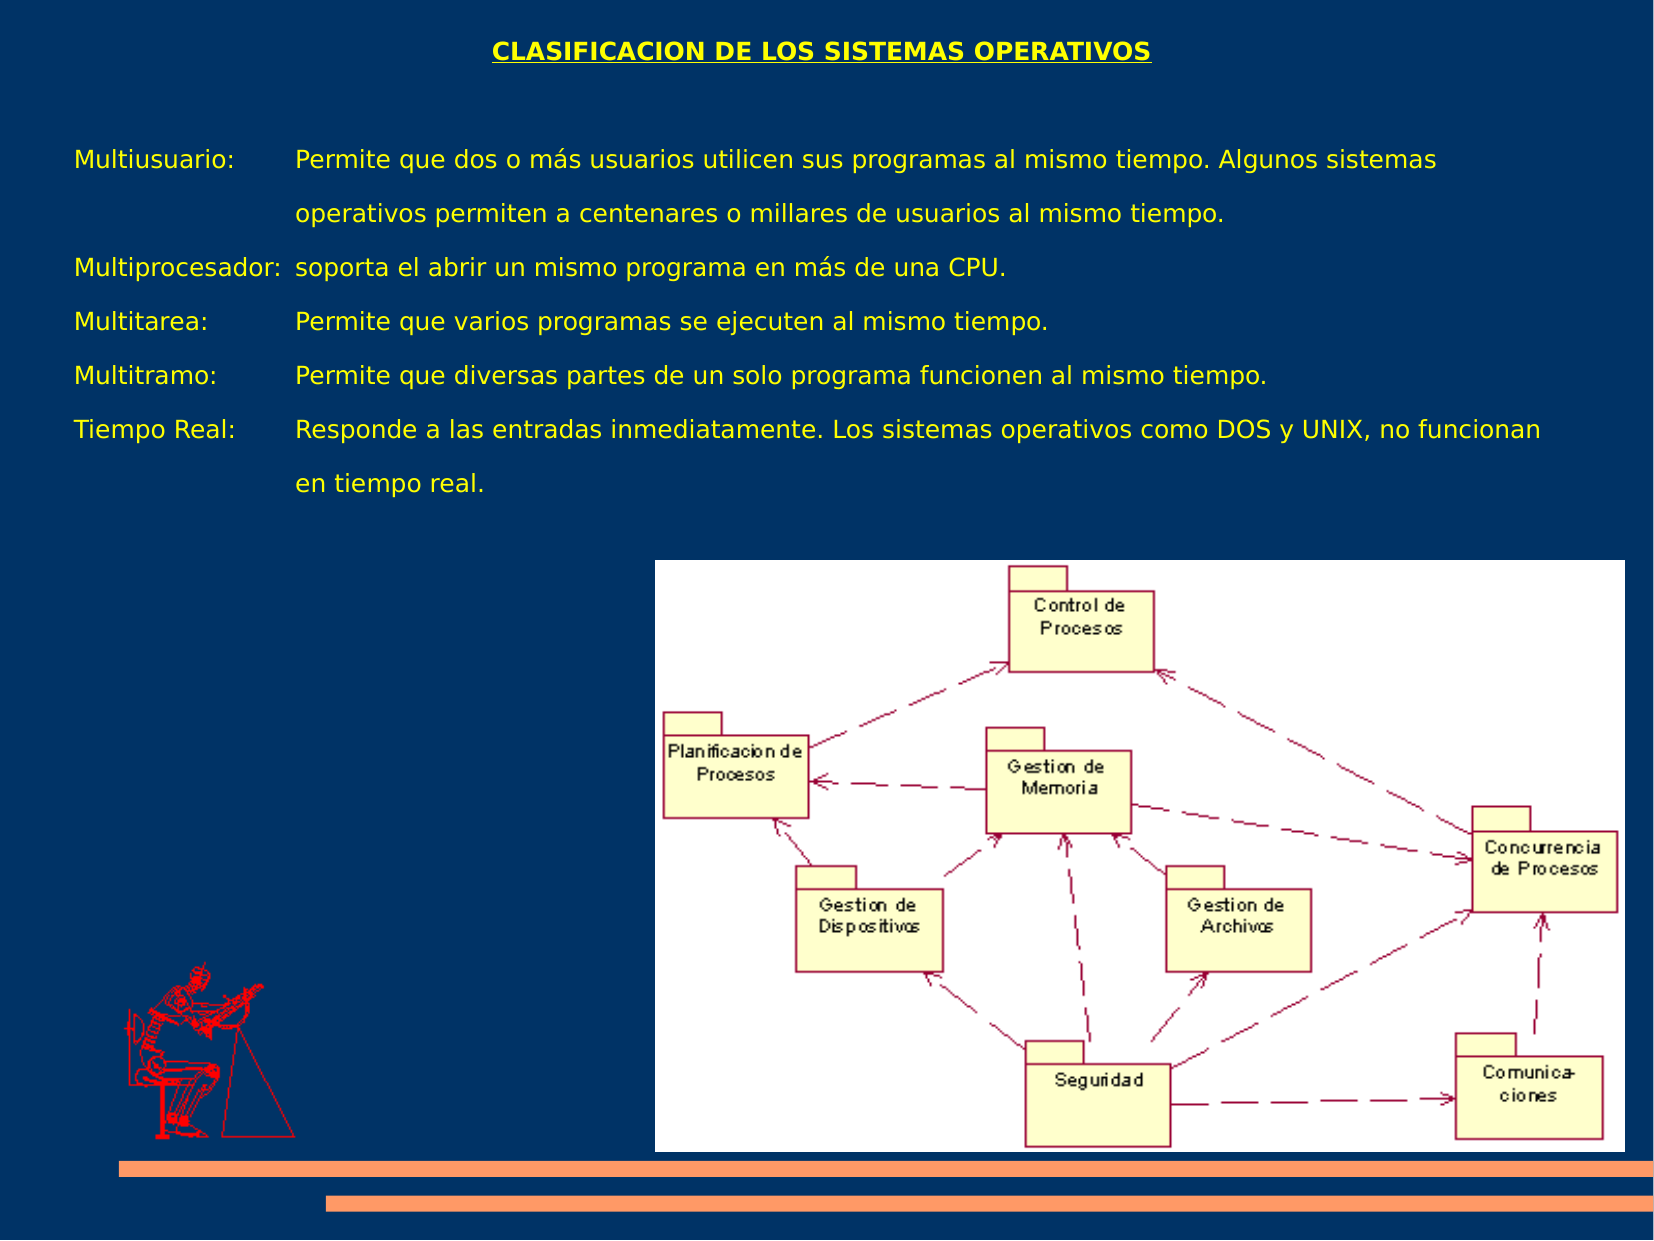

CLASIFICACION DE LOS SISTEMAS OPERATIVOS
Multiusuario:	Permite que dos o más usuarios utilicen sus programas al mismo tiempo. Algunos sistemas
			operativos permiten a centenares o millares de usuarios al mismo tiempo.
Multiprocesador:	soporta el abrir un mismo programa en más de una CPU.
Multitarea:		Permite que varios programas se ejecuten al mismo tiempo.
Multitramo:		Permite que diversas partes de un solo programa funcionen al mismo tiempo.
Tiempo Real:	Responde a las entradas inmediatamente. Los sistemas operativos como DOS y UNIX, no funcionan
			en tiempo real.